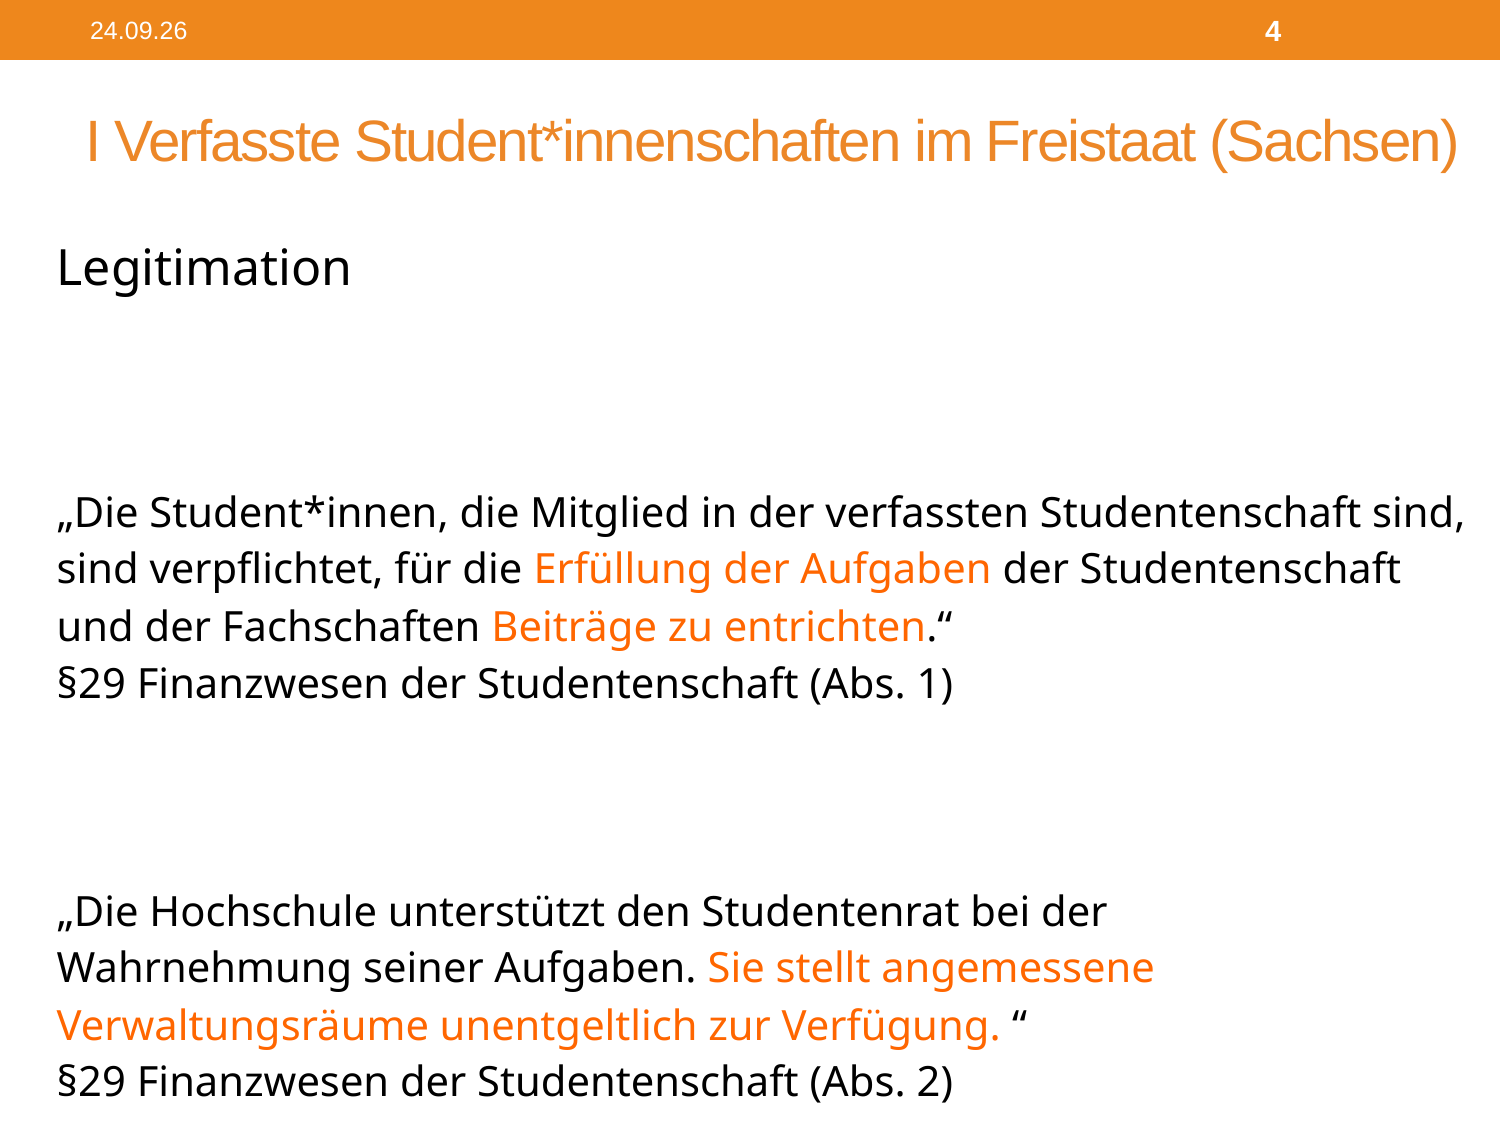

# I Verfasste Student*innenschaften im Freistaat (Sachsen)
Legitimation
„Die Student*innen, die Mitglied in der verfassten Studentenschaft sind,
sind verpflichtet, für die Erfüllung der Aufgaben der Studentenschaft
und der Fachschaften Beiträge zu entrichten.“
§29 Finanzwesen der Studentenschaft (Abs. 1)
„Die Hochschule unterstützt den Studentenrat bei der
Wahrnehmung seiner Aufgaben. Sie stellt angemessene
Verwaltungsräume unentgeltlich zur Verfügung. “
§29 Finanzwesen der Studentenschaft (Abs. 2)
Brauchen wir die verfasste Student*innenschaften?